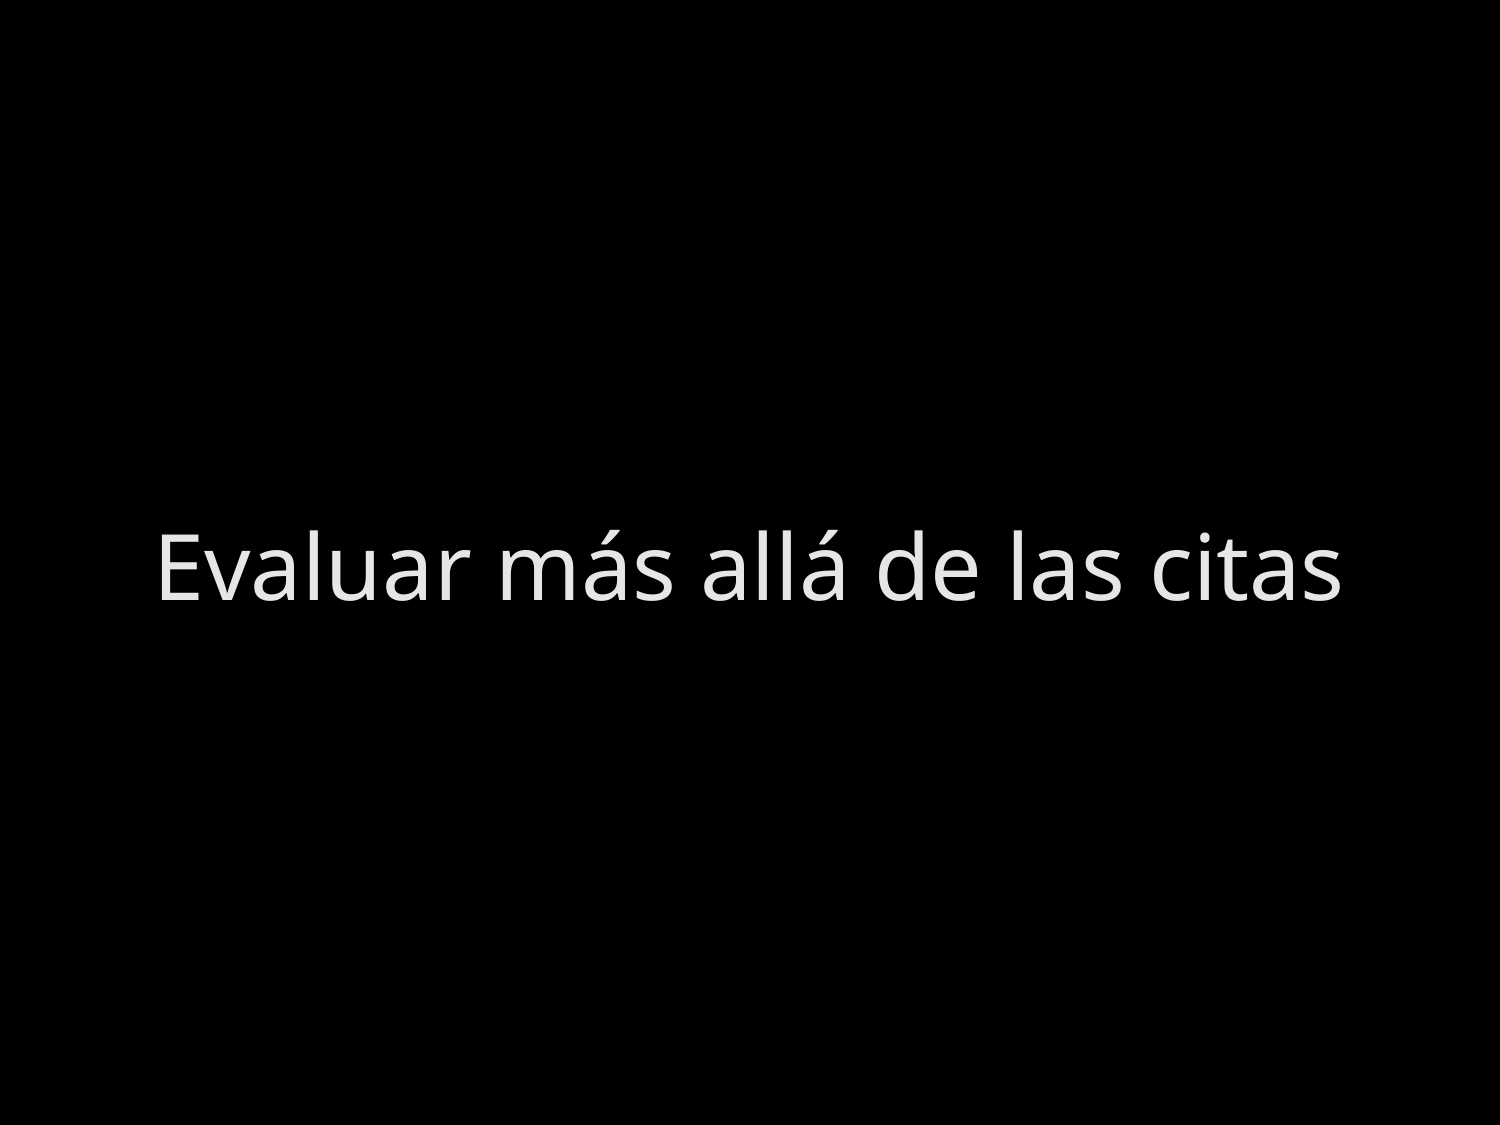

# Evaluar más allá de las citas